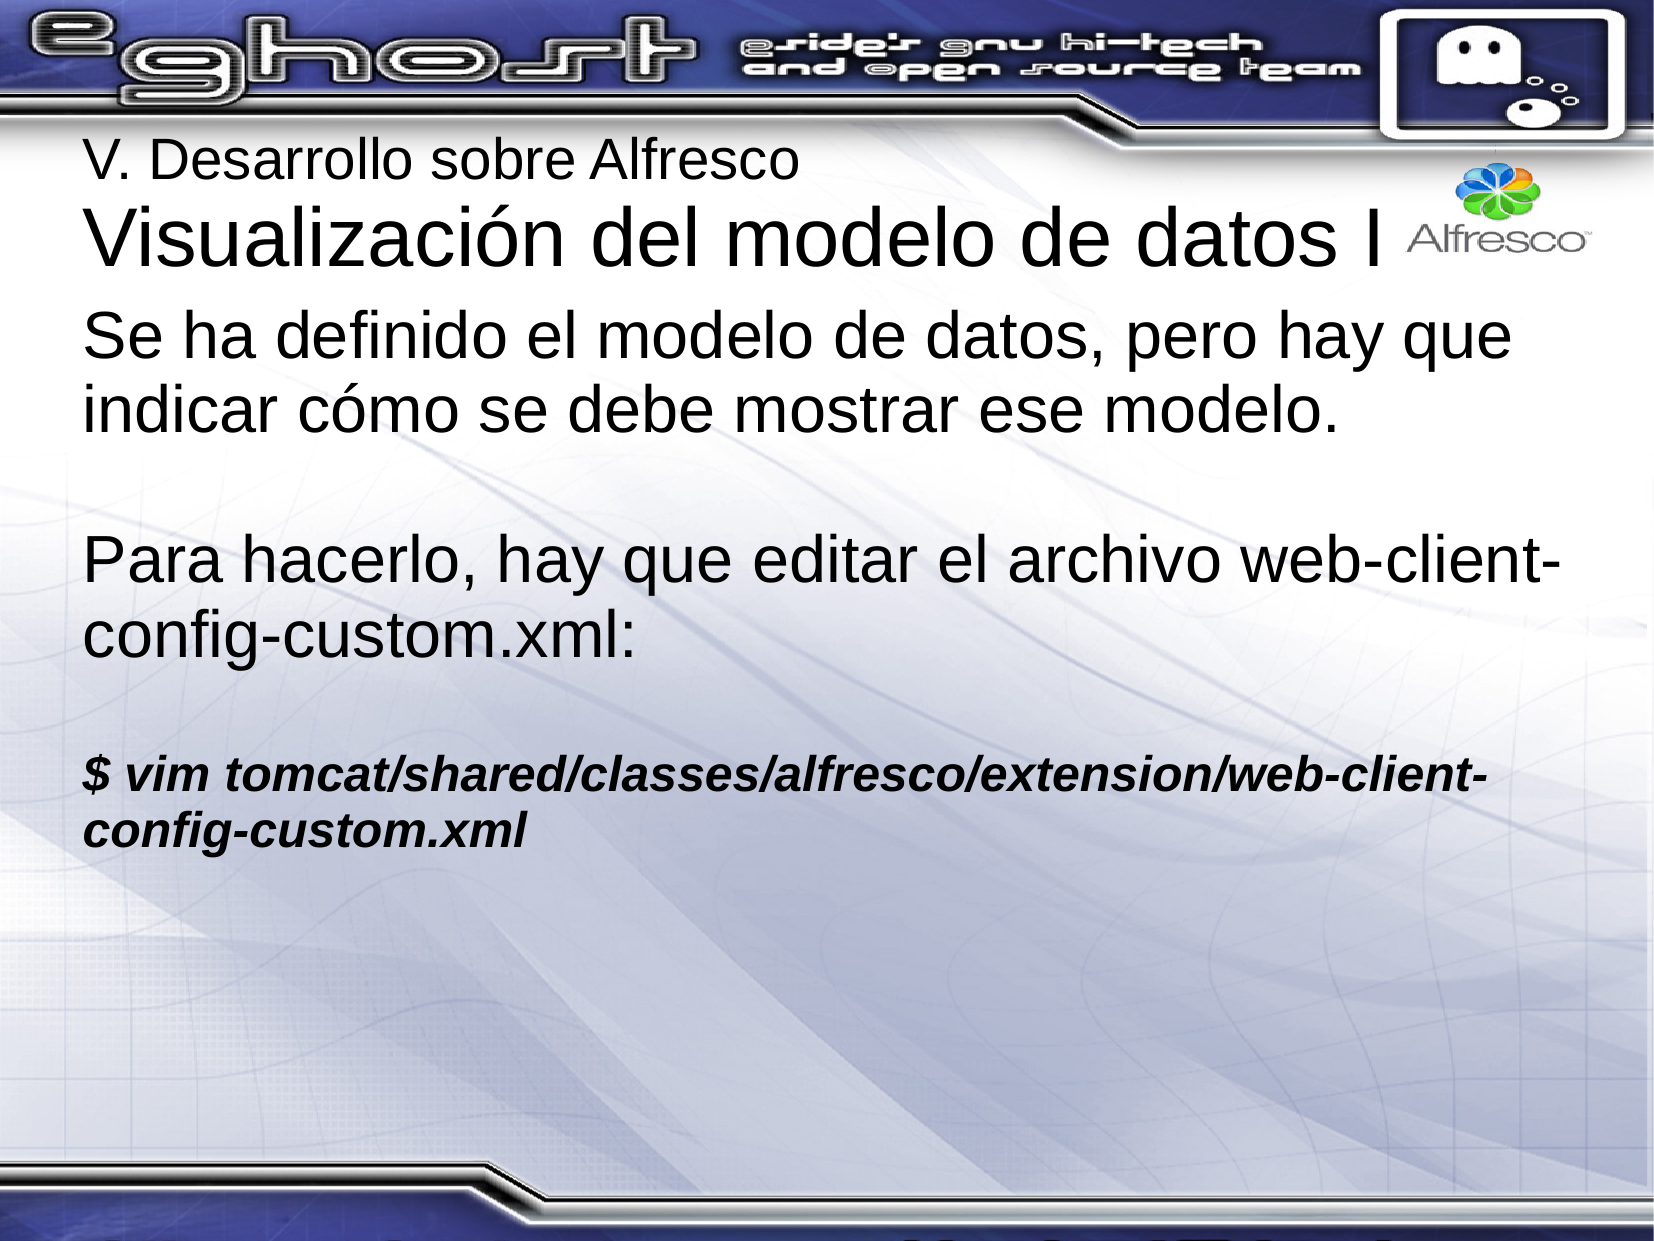

# V. Desarrollo sobre Alfresco Visualización del modelo de datos I
Se ha definido el modelo de datos, pero hay que indicar cómo se debe mostrar ese modelo.
Para hacerlo, hay que editar el archivo web-client-config-custom.xml:
$ vim tomcat/shared/classes/alfresco/extension/web-client-config-custom.xml